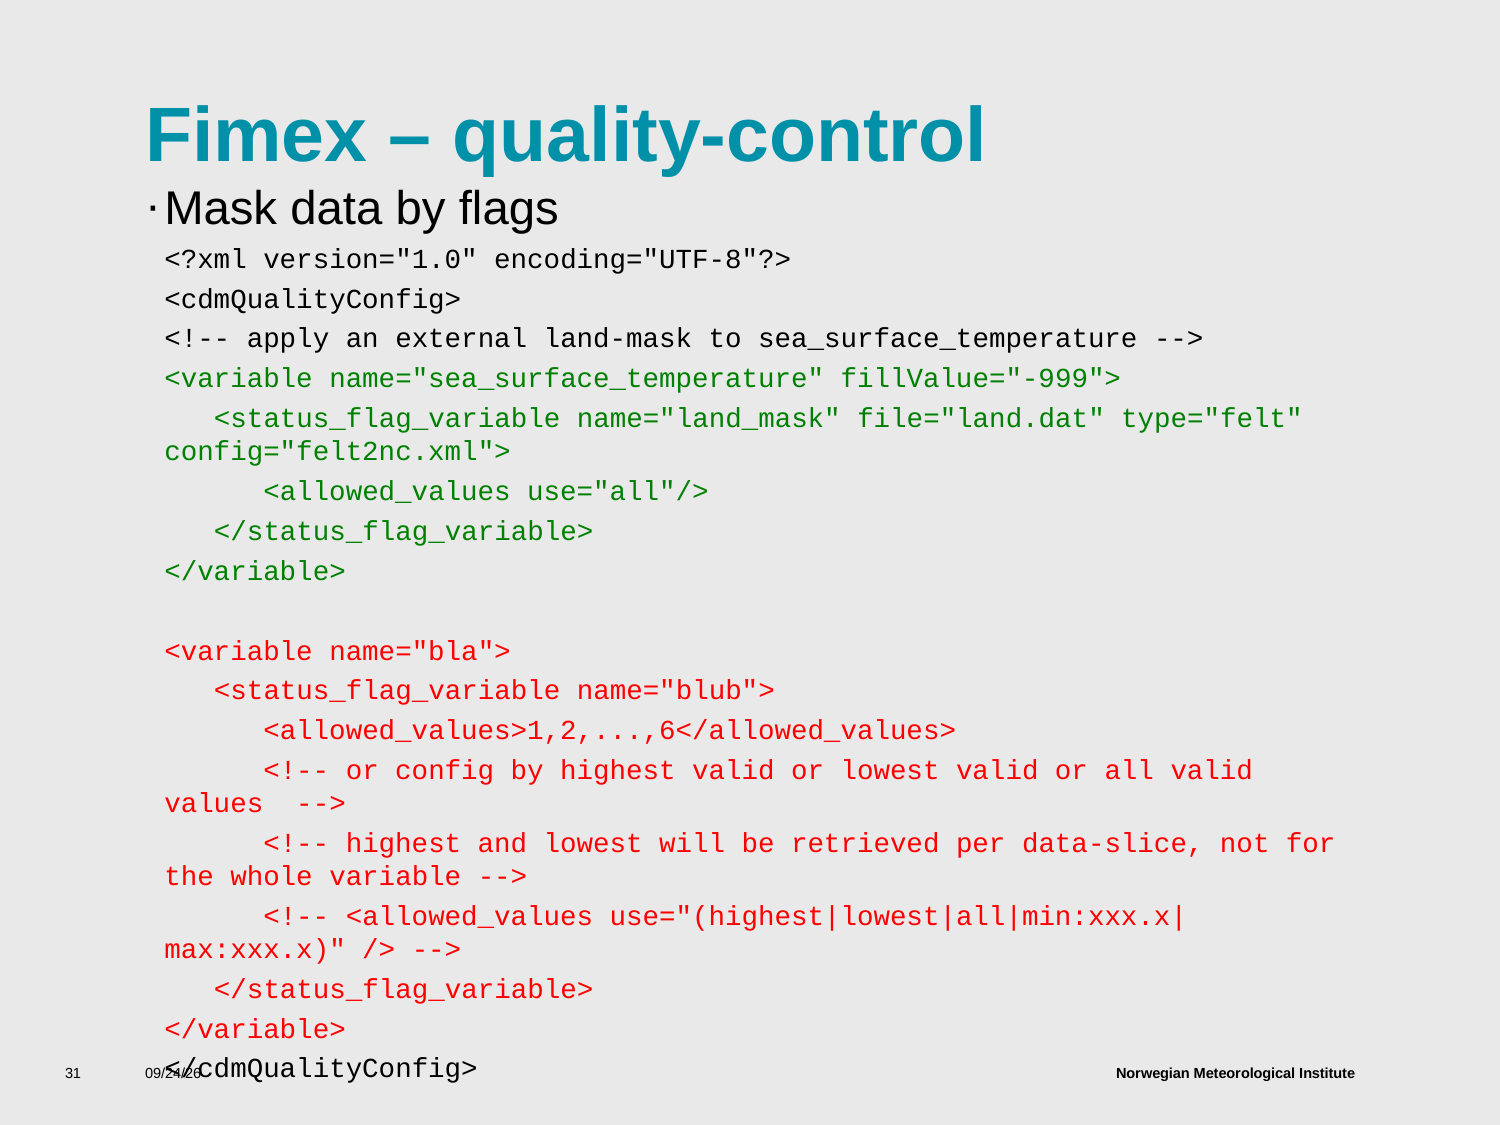

# Fimex – quality-control
Mask data by flags
<?xml version="1.0" encoding="UTF-8"?>
<cdmQualityConfig>
<!-- apply an external land-mask to sea_surface_temperature -->
<variable name="sea_surface_temperature" fillValue="-999">
 <status_flag_variable name="land_mask" file="land.dat" type="felt" config="felt2nc.xml">
 <allowed_values use="all"/>
 </status_flag_variable>
</variable>
<variable name="bla">
 <status_flag_variable name="blub">
 <allowed_values>1,2,...,6</allowed_values>
 <!-- or config by highest valid or lowest valid or all valid values -->
 <!-- highest and lowest will be retrieved per data-slice, not for the whole variable -->
 <!-- <allowed_values use="(highest|lowest|all|min:xxx.x|max:xxx.x)" /> -->
 </status_flag_variable>
</variable>
</cdmQualityConfig>